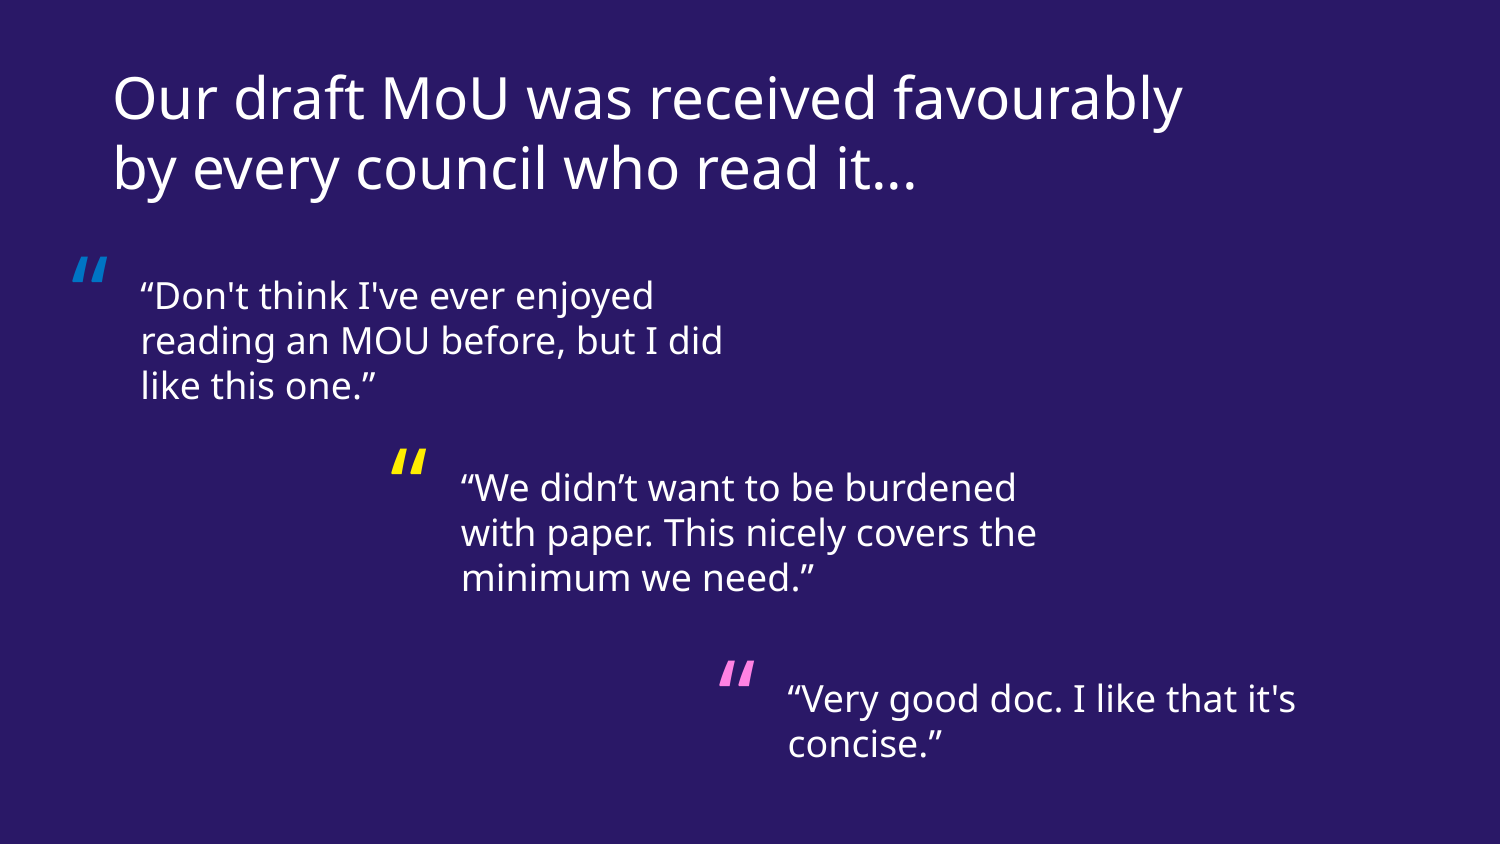

# Our draft MoU was received favourably by every council who read it...
“
“Don't think I've ever enjoyed reading an MOU before, but I did like this one.”
“
“We didn’t want to be burdened with paper. This nicely covers the minimum we need.”
“
“Very good doc. I like that it's concise.”